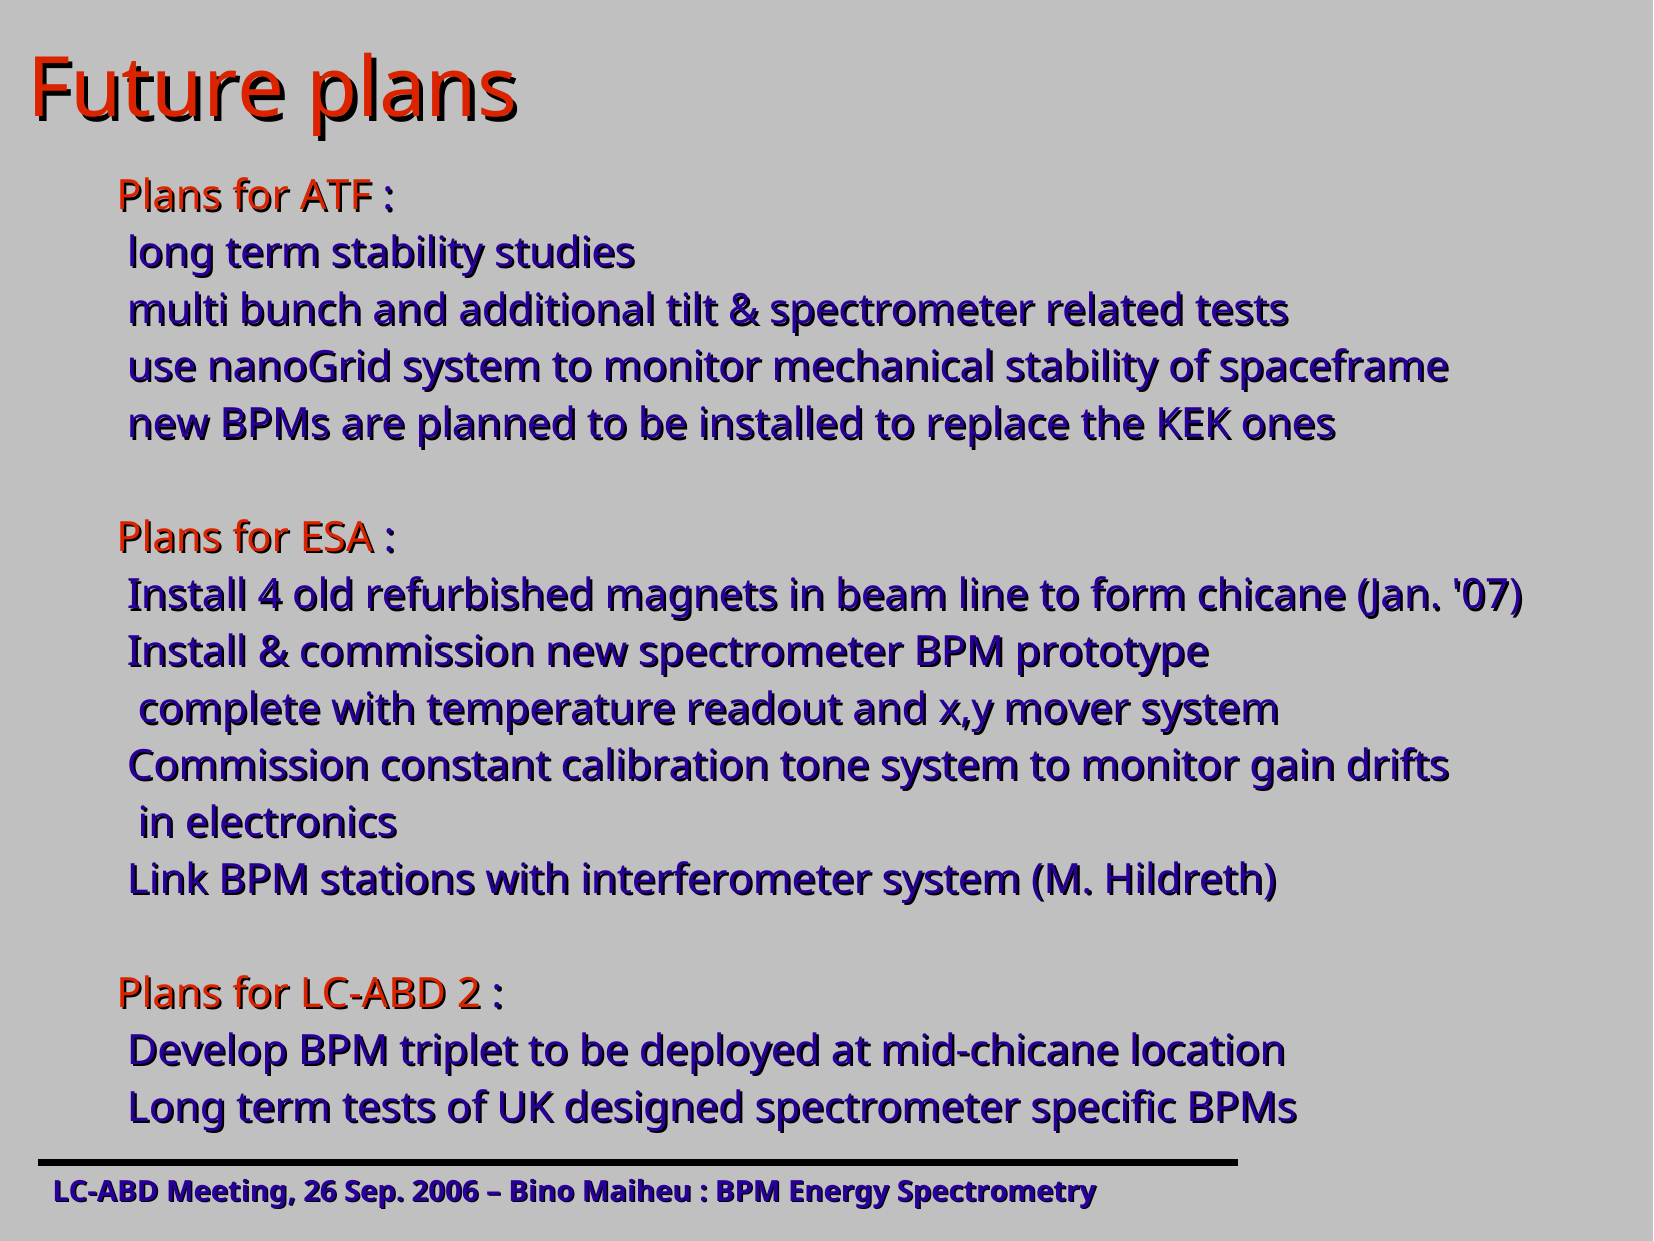

# Future plans
Plans for ATF :
 long term stability studies
 multi bunch and additional tilt & spectrometer related tests
 use nanoGrid system to monitor mechanical stability of spaceframe
 new BPMs are planned to be installed to replace the KEK ones
Plans for ESA :
 Install 4 old refurbished magnets in beam line to form chicane (Jan. '07)
 Install & commission new spectrometer BPM prototype
 complete with temperature readout and x,y mover system
 Commission constant calibration tone system to monitor gain drifts
 in electronics
 Link BPM stations with interferometer system (M. Hildreth)
Plans for LC-ABD 2 :
 Develop BPM triplet to be deployed at mid-chicane location
 Long term tests of UK designed spectrometer specific BPMs
LC-ABD Meeting, 26 Sep. 2006 – Bino Maiheu : BPM Energy Spectrometry